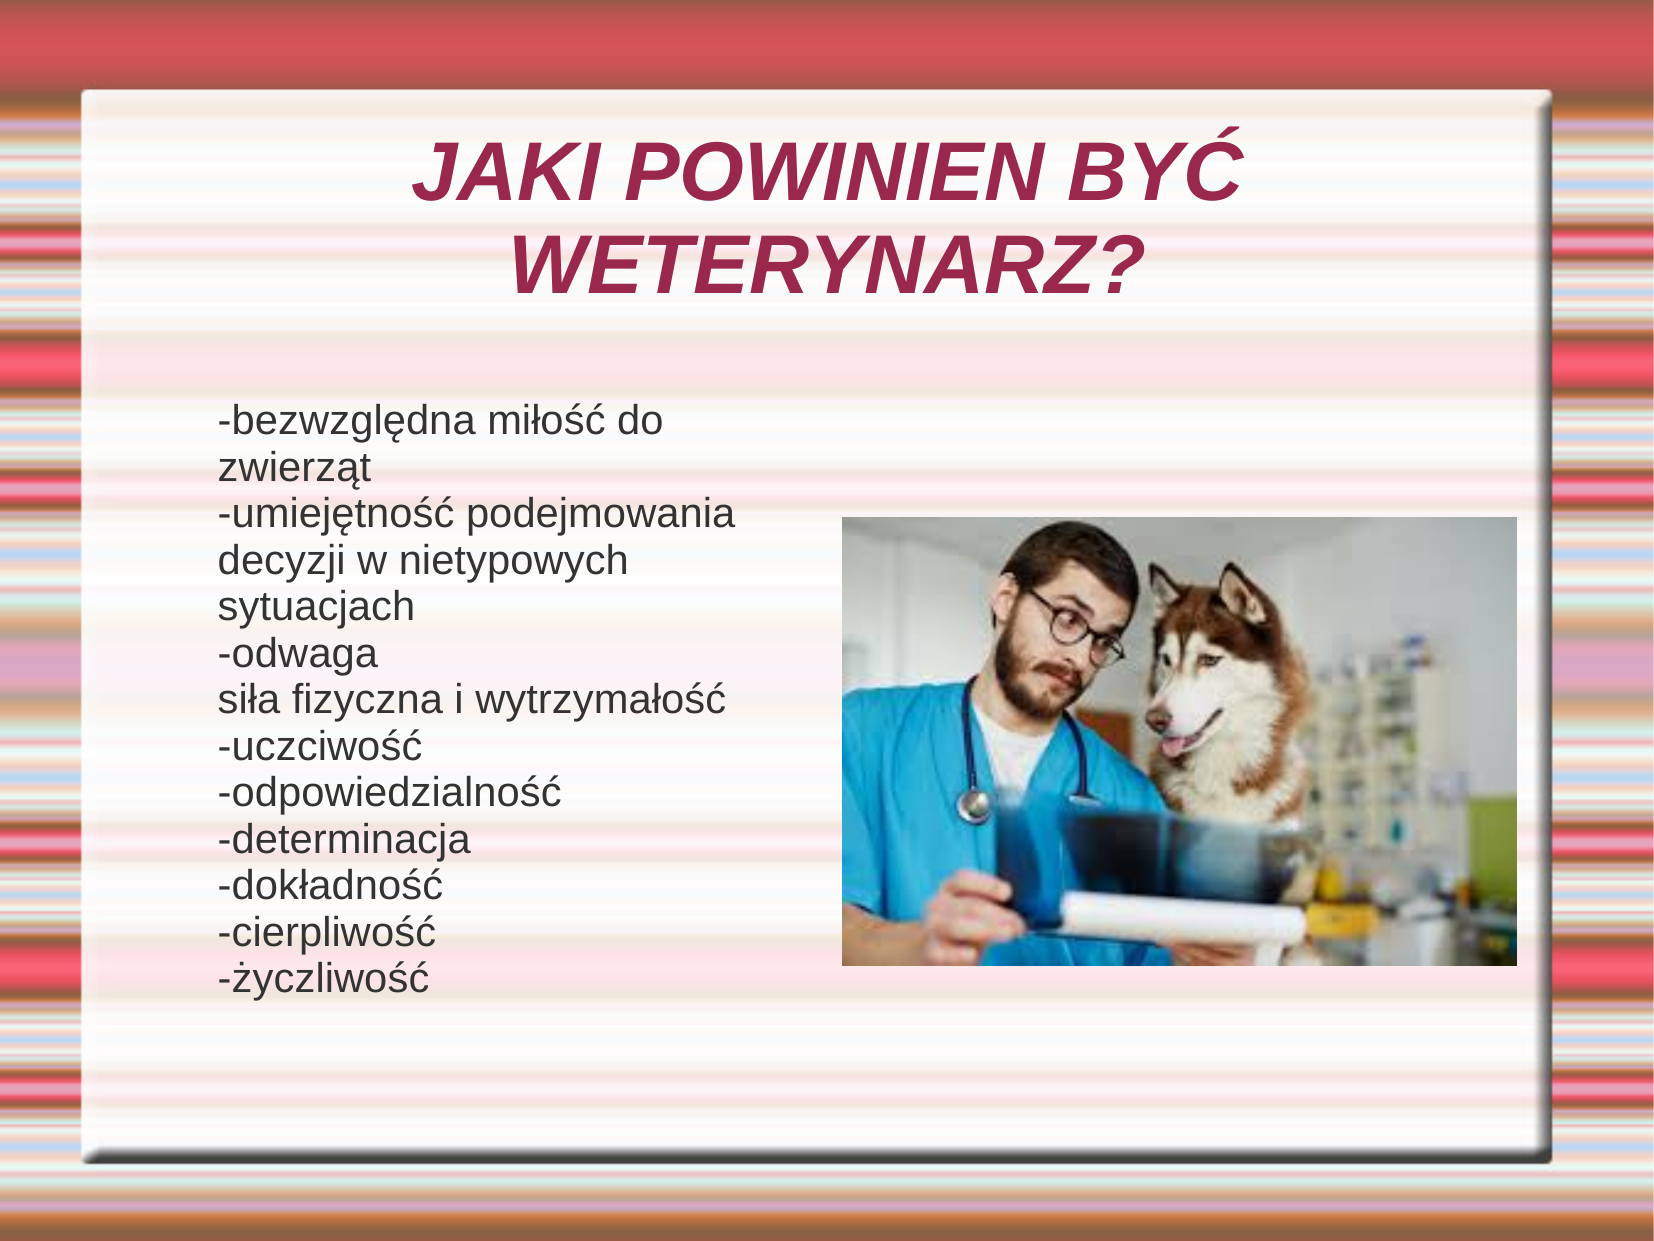

# JAKI POWINIEN BYĆ WETERYNARZ?
-bezwzględna miłość do zwierząt
-umiejętność podejmowania decyzji w nietypowych sytuacjach
-odwaga
siła fizyczna i wytrzymałość
-uczciwość
-odpowiedzialność
-determinacja
-dokładność
-cierpliwość
-życzliwość